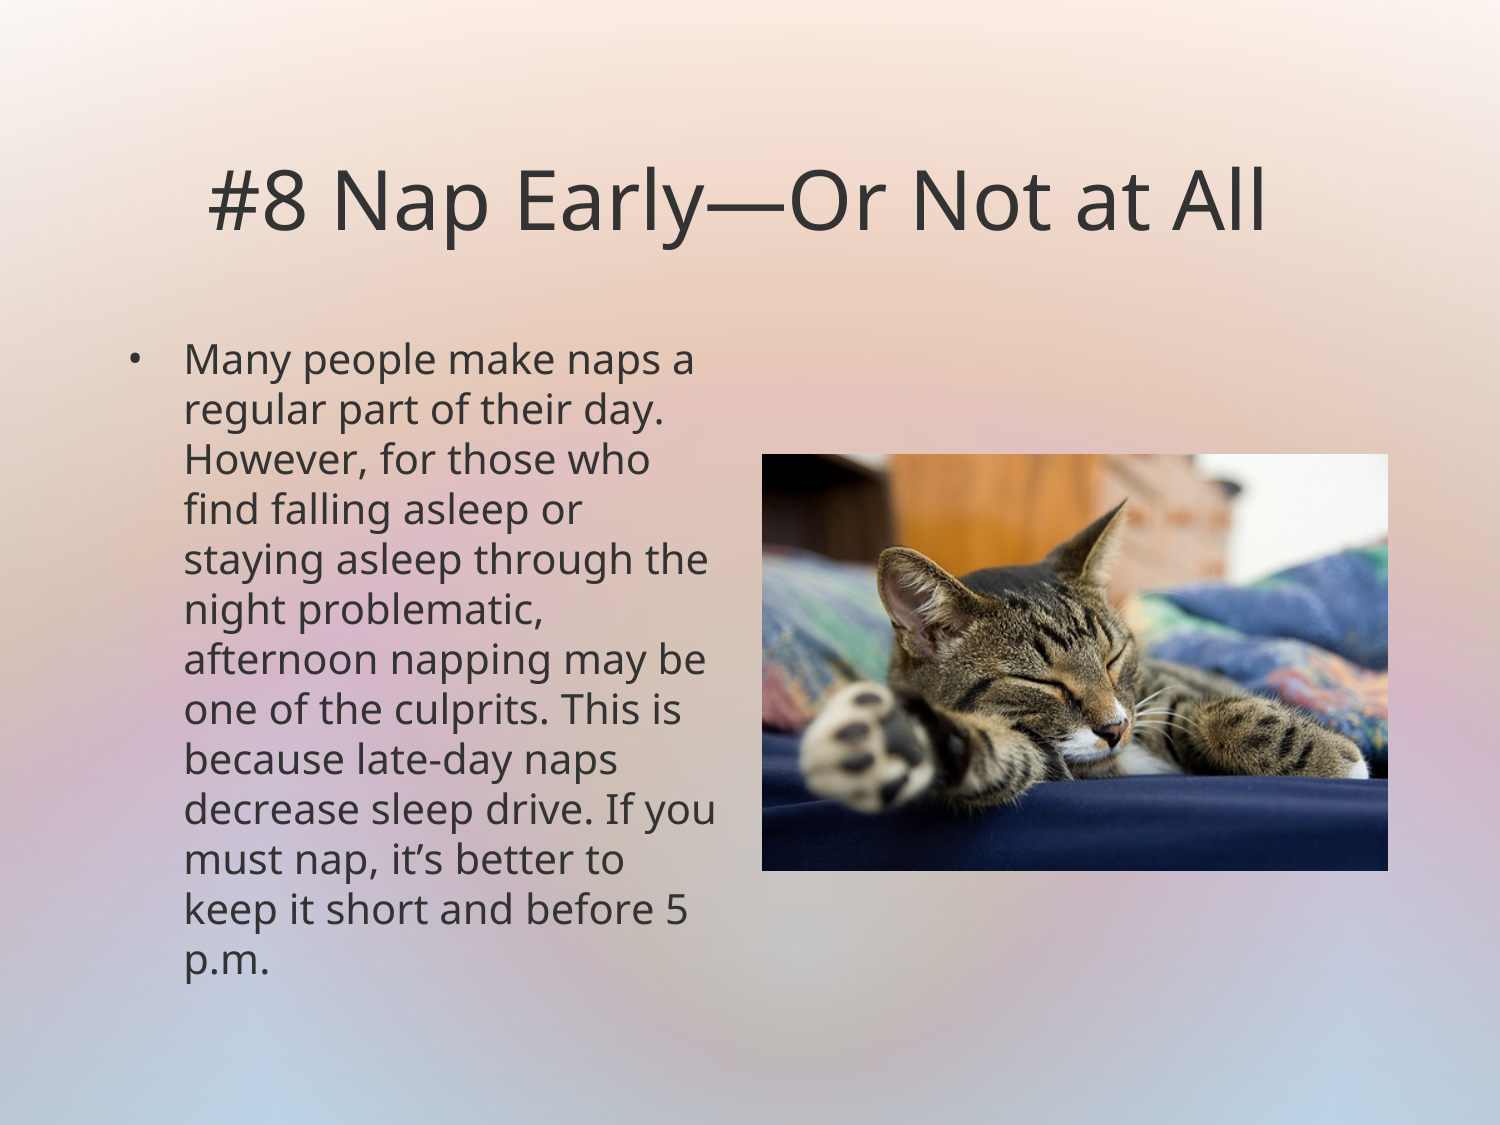

# #8 Nap Early—Or Not at All
Many people make naps a regular part of their day. However, for those who find falling asleep or staying asleep through the night problematic, afternoon napping may be one of the culprits. This is because late-day naps decrease sleep drive. If you must nap, it’s better to keep it short and before 5 p.m.